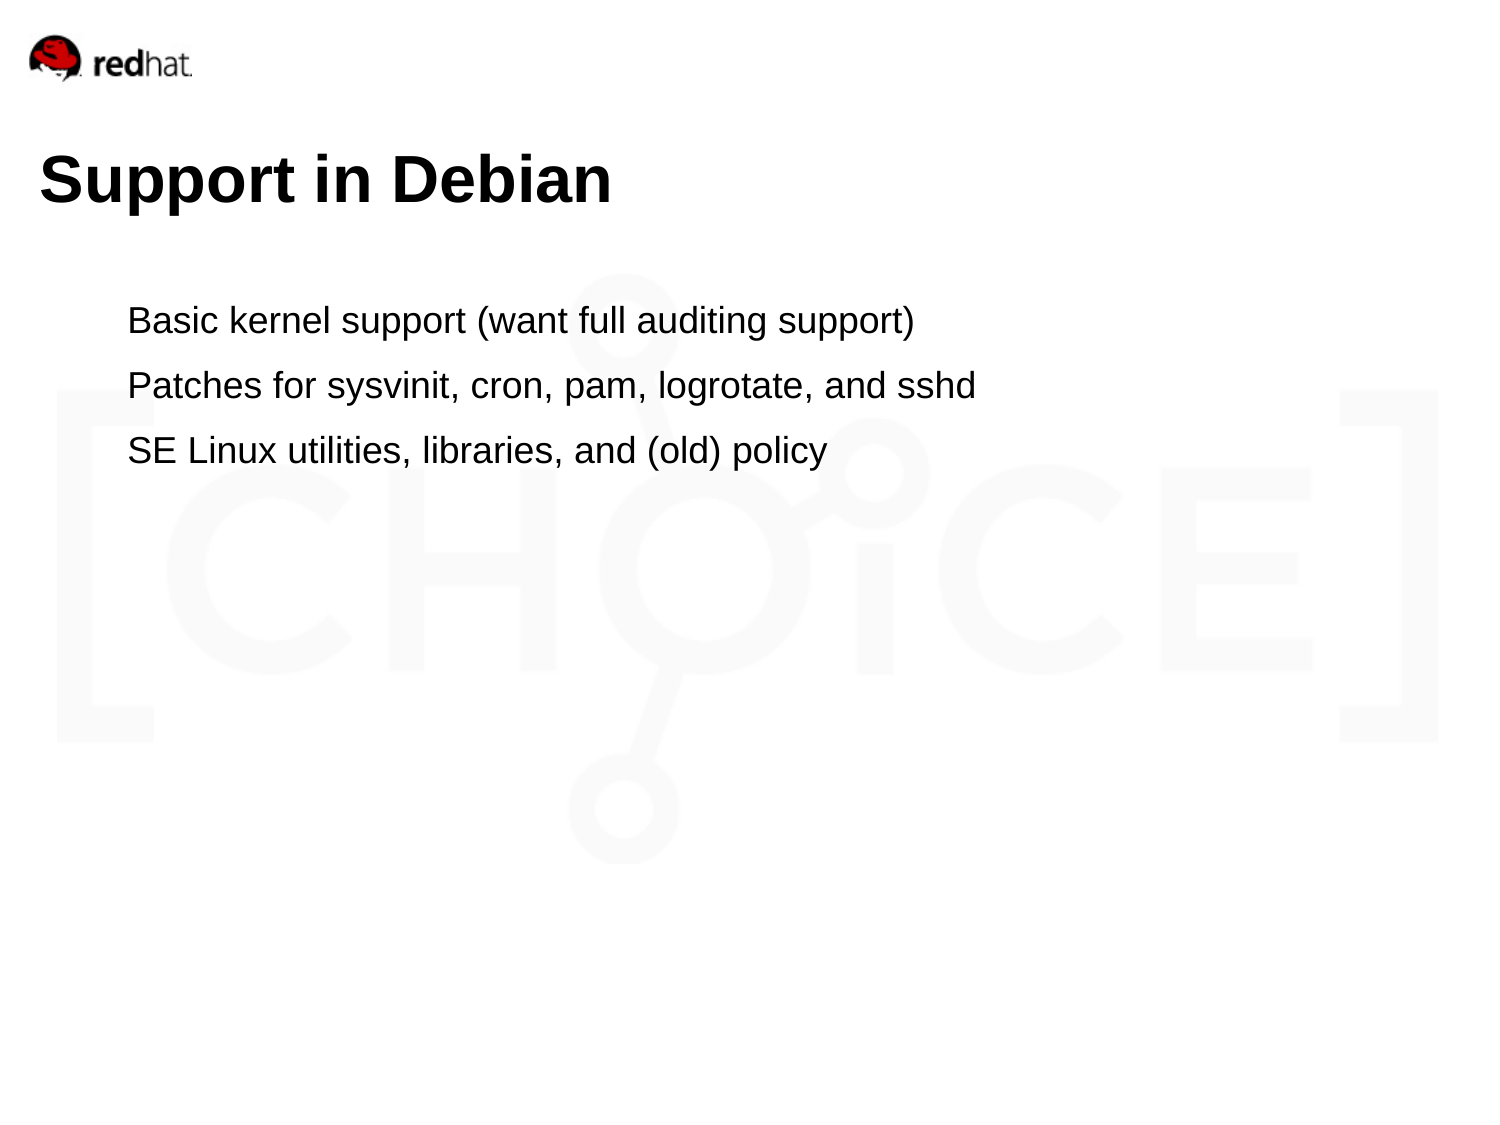

# Support in Debian
Basic kernel support (want full auditing support)
Patches for sysvinit, cron, pam, logrotate, and sshd
SE Linux utilities, libraries, and (old) policy